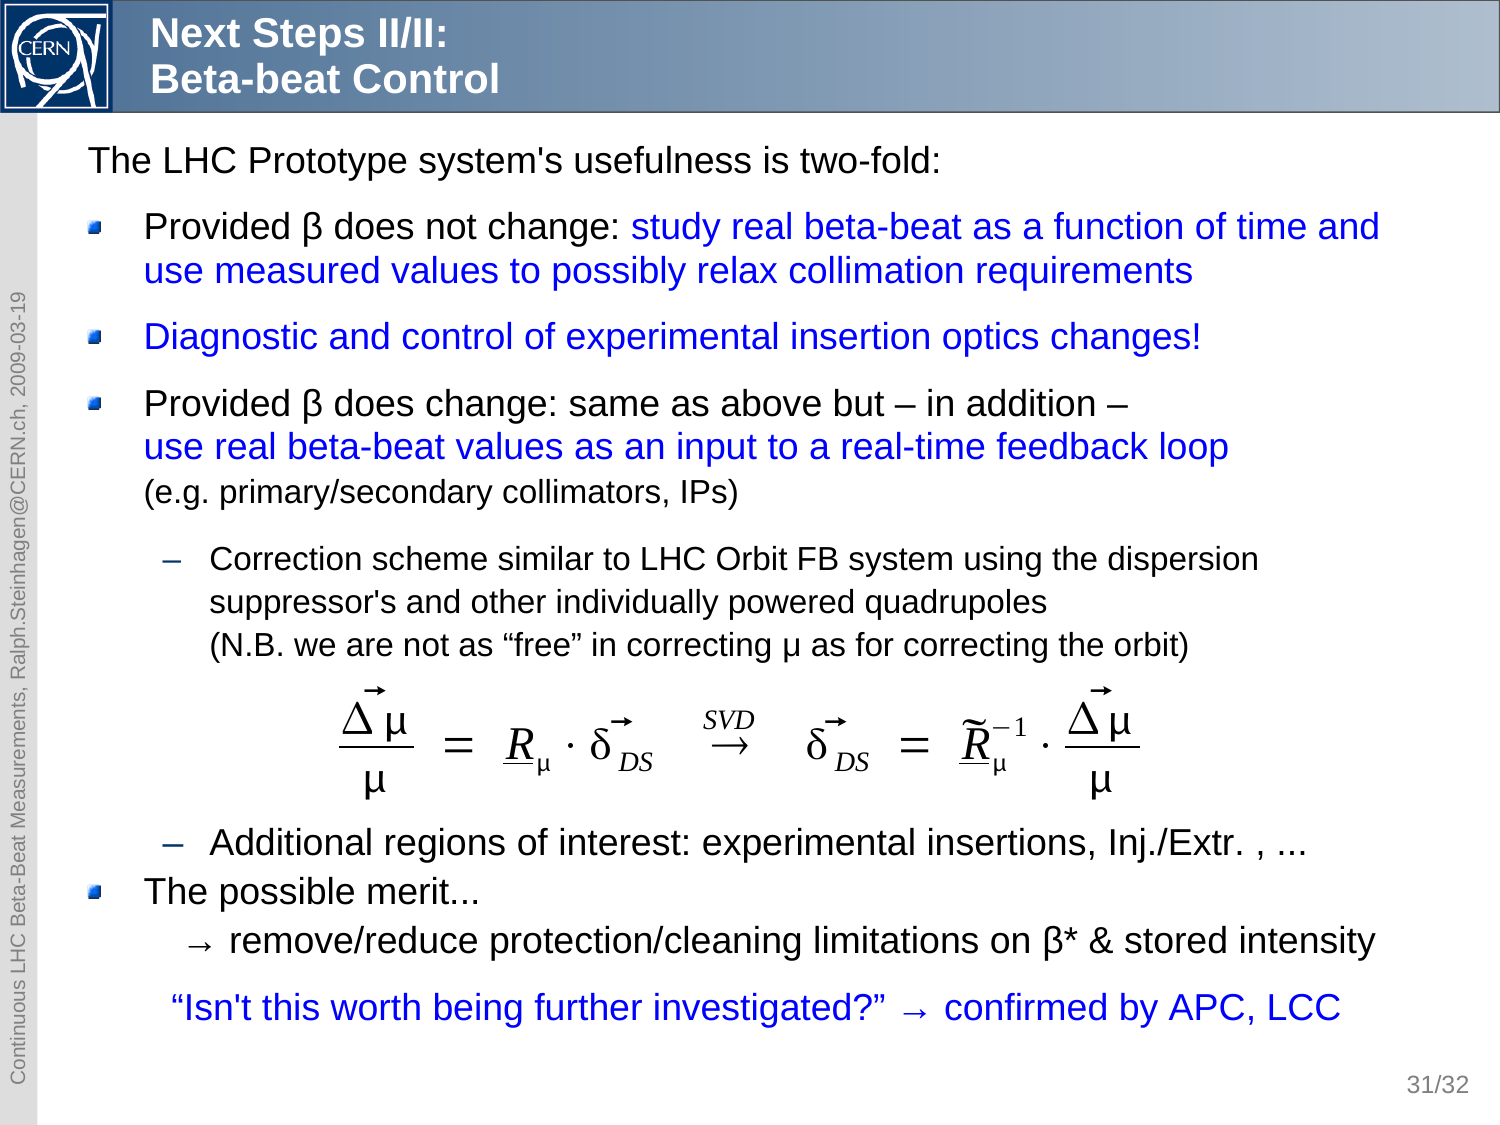

# Next Steps II/II: Beta-beat Control
The LHC Prototype system's usefulness is two-fold:
Provided β does not change: study real beta-beat as a function of time and use measured values to possibly relax collimation requirements
Diagnostic and control of experimental insertion optics changes!
Provided β does change: same as above but – in addition – 		use real beta-beat values as an input to a real-time feedback loop 		(e.g. primary/secondary collimators, IPs)
Correction scheme similar to LHC Orbit FB system using the dispersion suppressor's and other individually powered quadrupoles 			(N.B. we are not as “free” in correcting μ as for correcting the orbit)
Additional regions of interest: experimental insertions, Inj./Extr. , ...
The possible merit...
 	→ remove/reduce protection/cleaning limitations on β* & stored intensity
 “Isn't this worth being further investigated?” → confirmed by APC, LCC